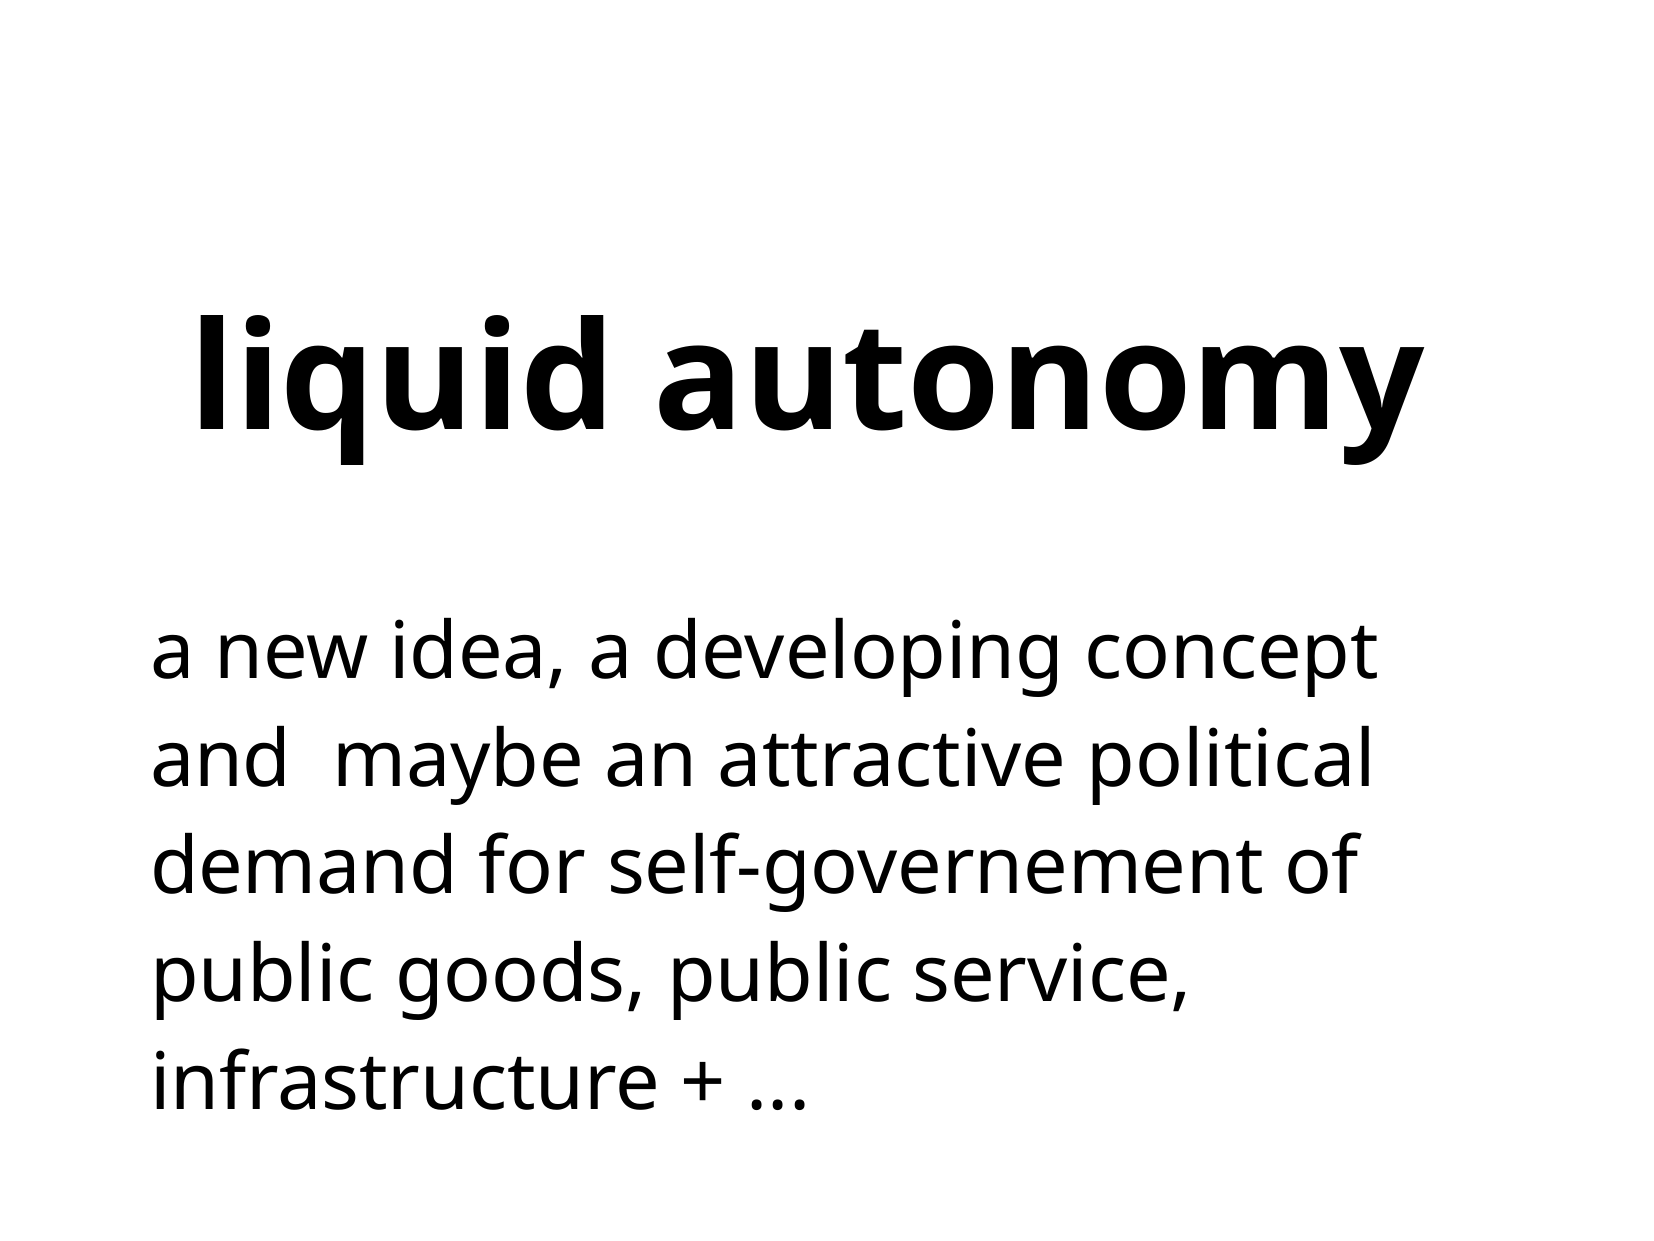

# liquid autonomy
a new idea, a developing concept and maybe an attractive political demand for self-governement of public goods, public service, infrastructure + ...